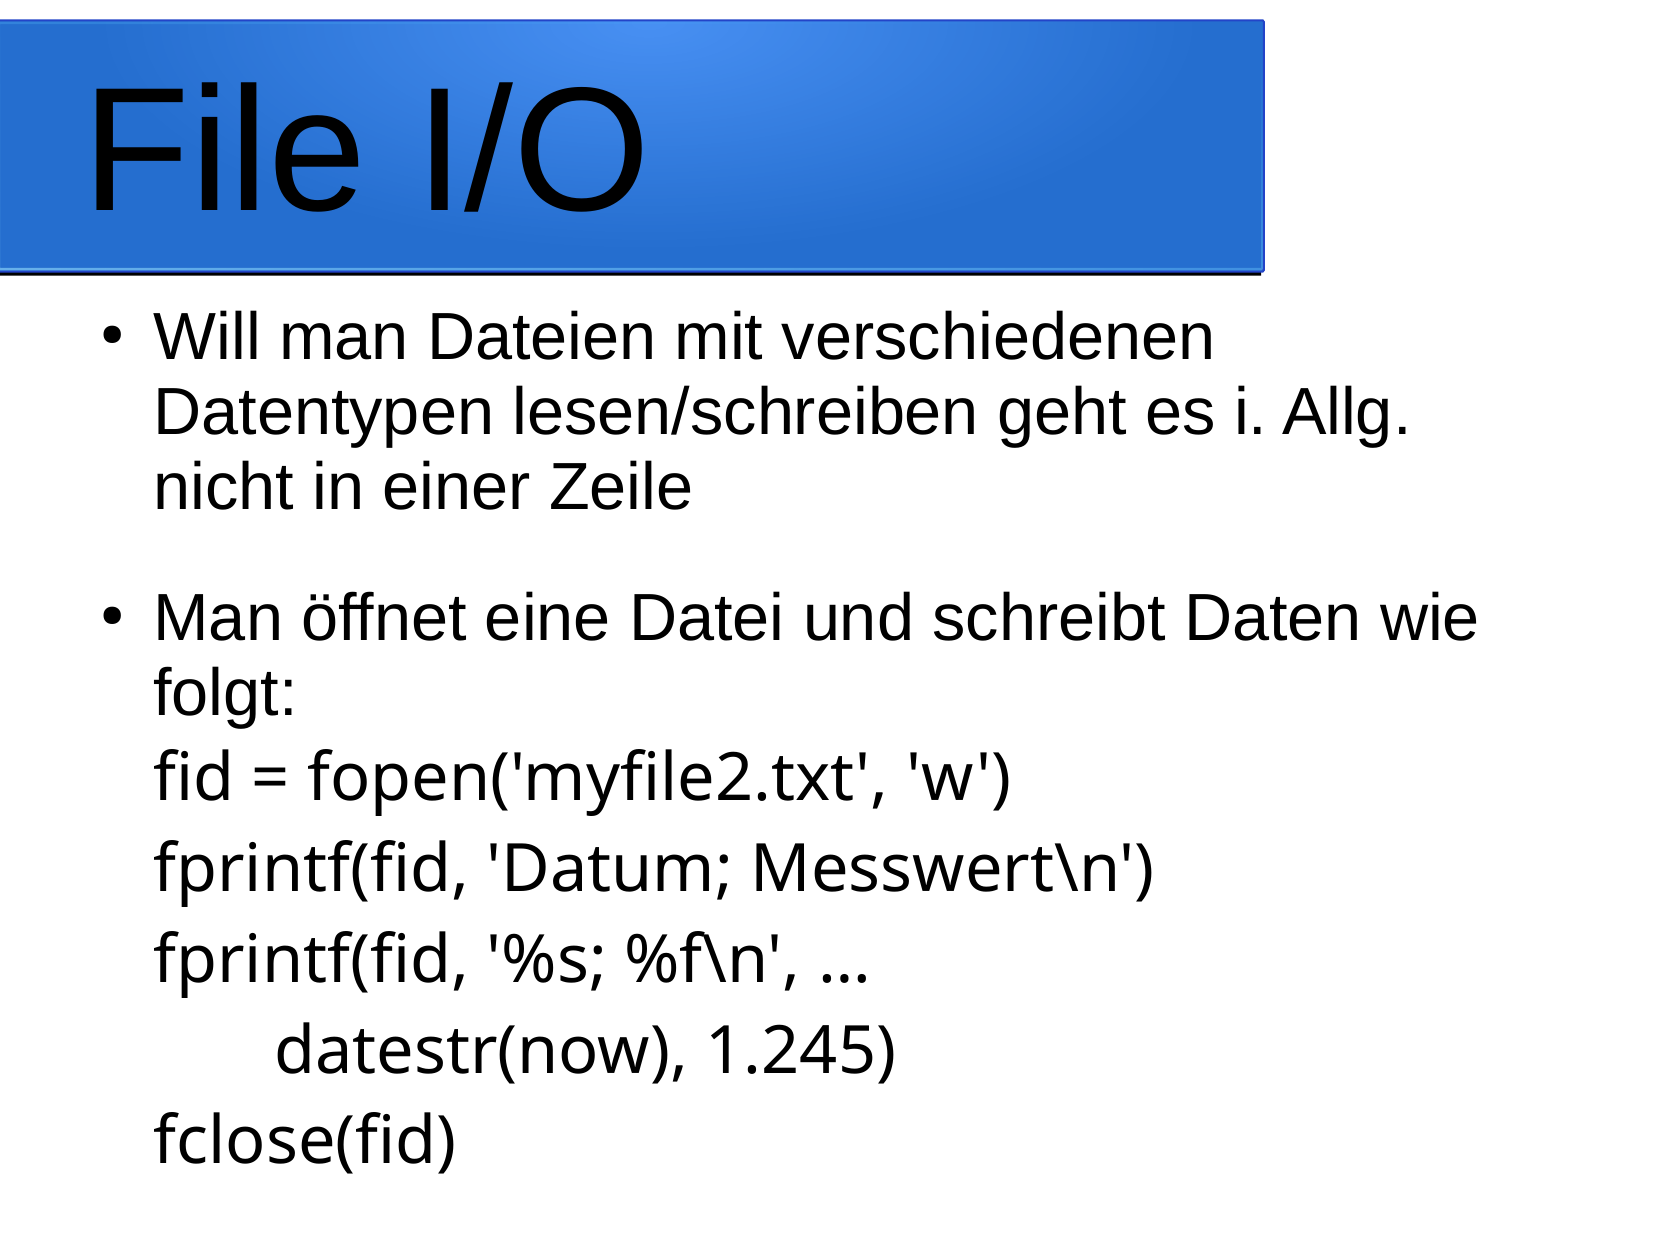

# File I/O
Will man Dateien mit verschiedenen Datentypen lesen/schreiben geht es i. Allg. nicht in einer Zeile
Man öffnet eine Datei und schreibt Daten wie folgt:
fid = fopen('myfile2.txt', 'w')
fprintf(fid, 'Datum; Messwert\n')
fprintf(fid, '%s; %f\n', …
 datestr(now), 1.245)
fclose(fid)